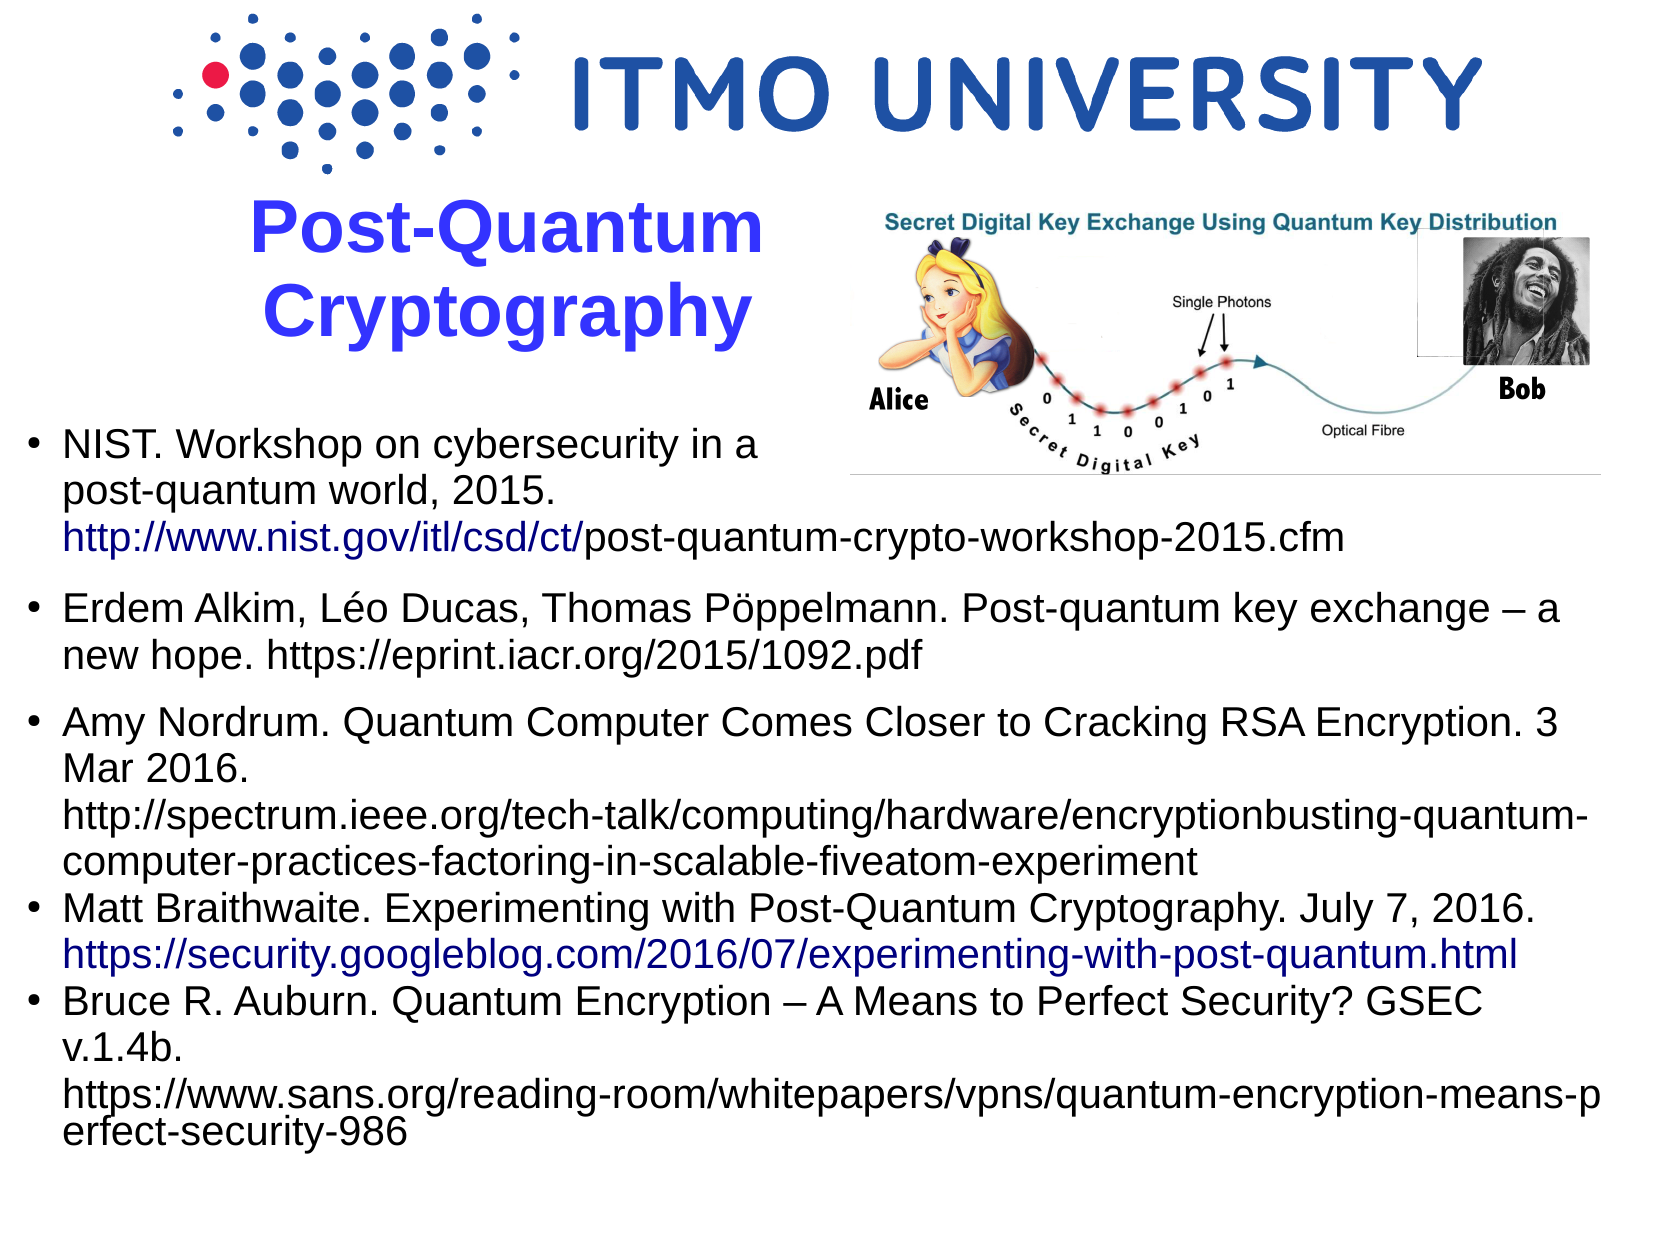

# Post-Quantum Cryptography
NIST. Workshop on cybersecurity in a
post-quantum world, 2015.
http://www.nist.gov/itl/csd/ct/post-quantum-crypto-workshop-2015.cfm
Erdem Alkim, Léo Ducas, Thomas Pöppelmann. Post-quantum key exchange – a new hope. https://eprint.iacr.org/2015/1092.pdf
Amy Nordrum. Quantum Computer Comes Closer to Cracking RSA Encryption. 3 Mar 2016. http://spectrum.ieee.org/tech-talk/computing/hardware/encryptionbusting-quantum-computer-practices-factoring-in-scalable-fiveatom-experiment
Matt Braithwaite. Experimenting with Post-Quantum Cryptography. July 7, 2016. https://security.googleblog.com/2016/07/experimenting-with-post-quantum.html
Bruce R. Auburn. Quantum Encryption – A Means to Perfect Security? GSEC v.1.4b. https://www.sans.org/reading-room/whitepapers/vpns/quantum-encryption-means-perfect-security-986